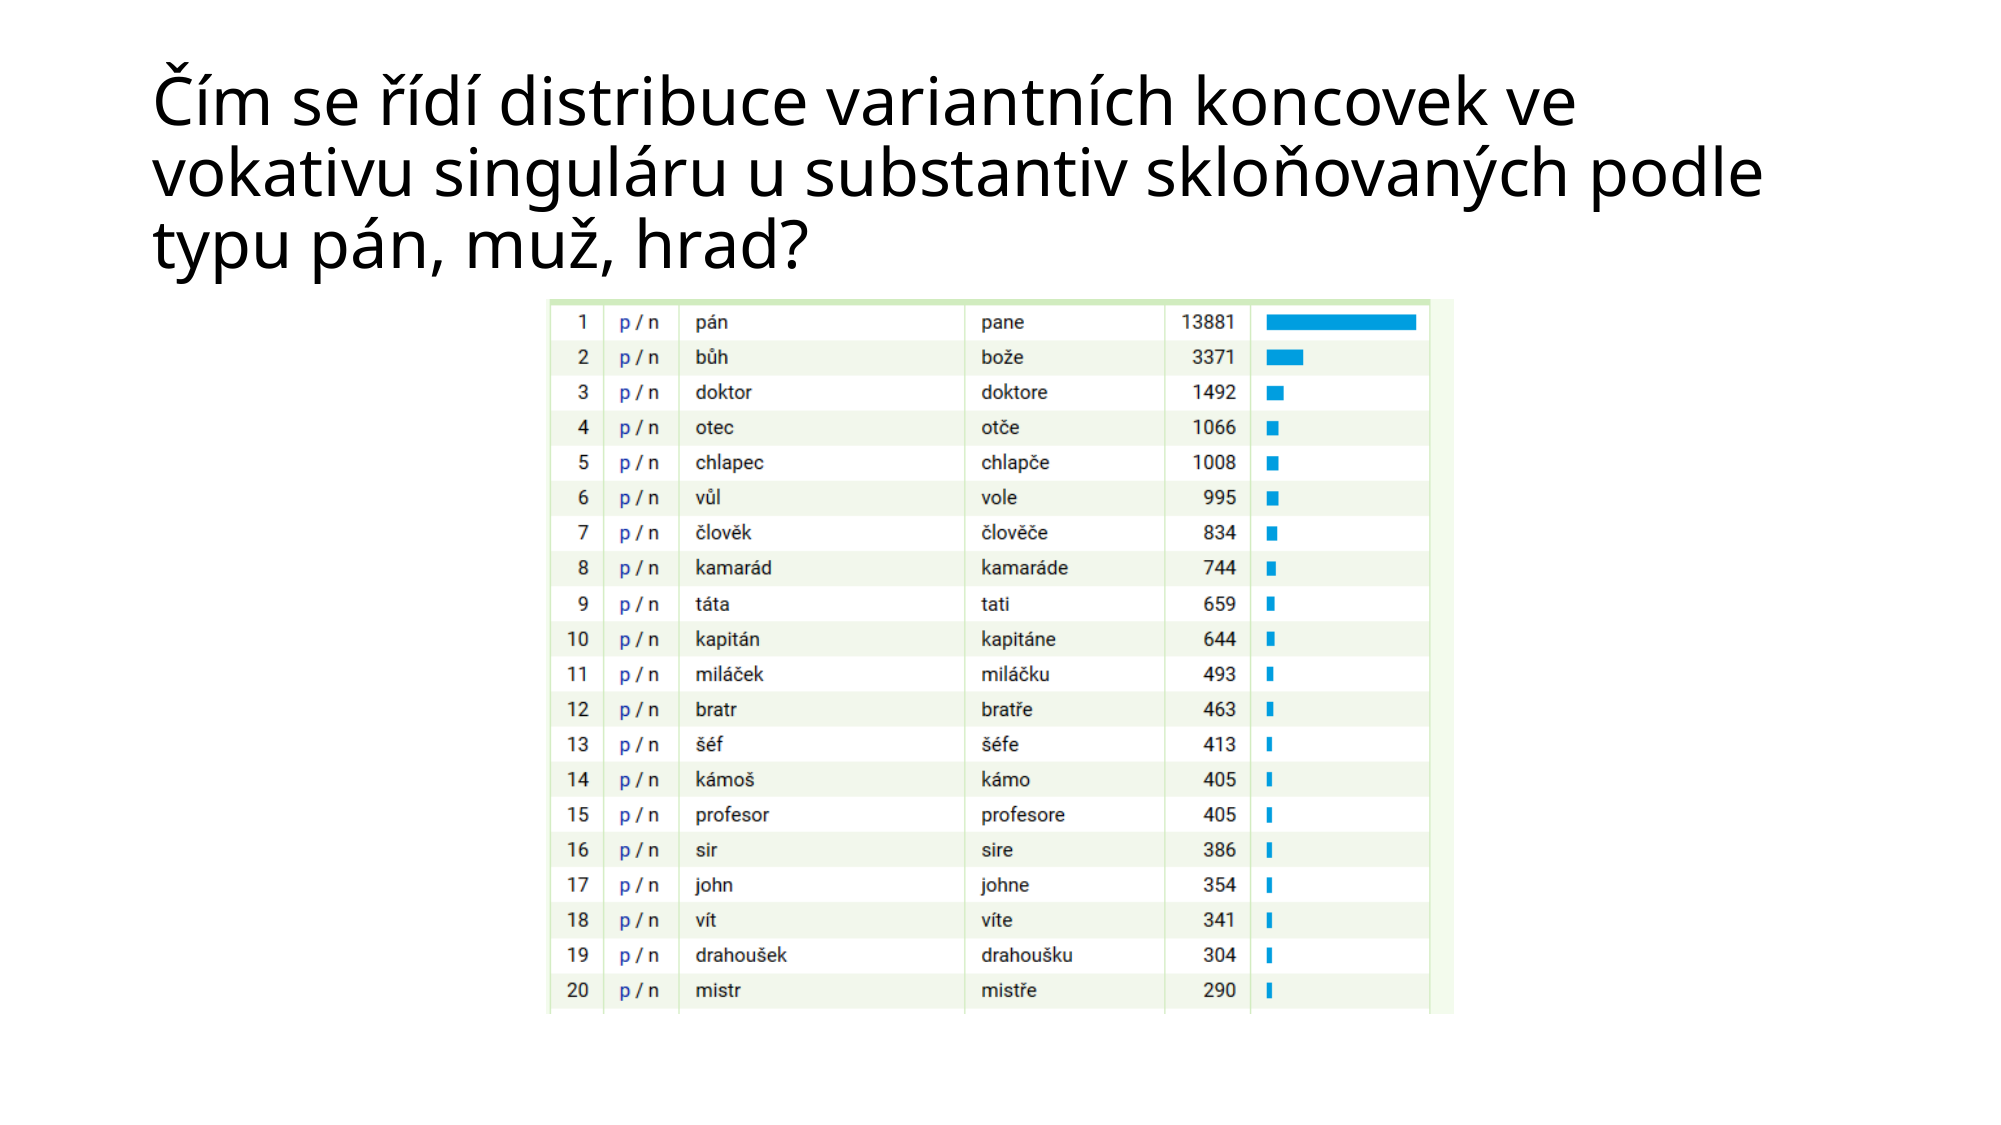

# Čím se řídí distribuce variantních koncovek ve vokativu singuláru u substantiv skloňovaných podle typu pán, muž, hrad?